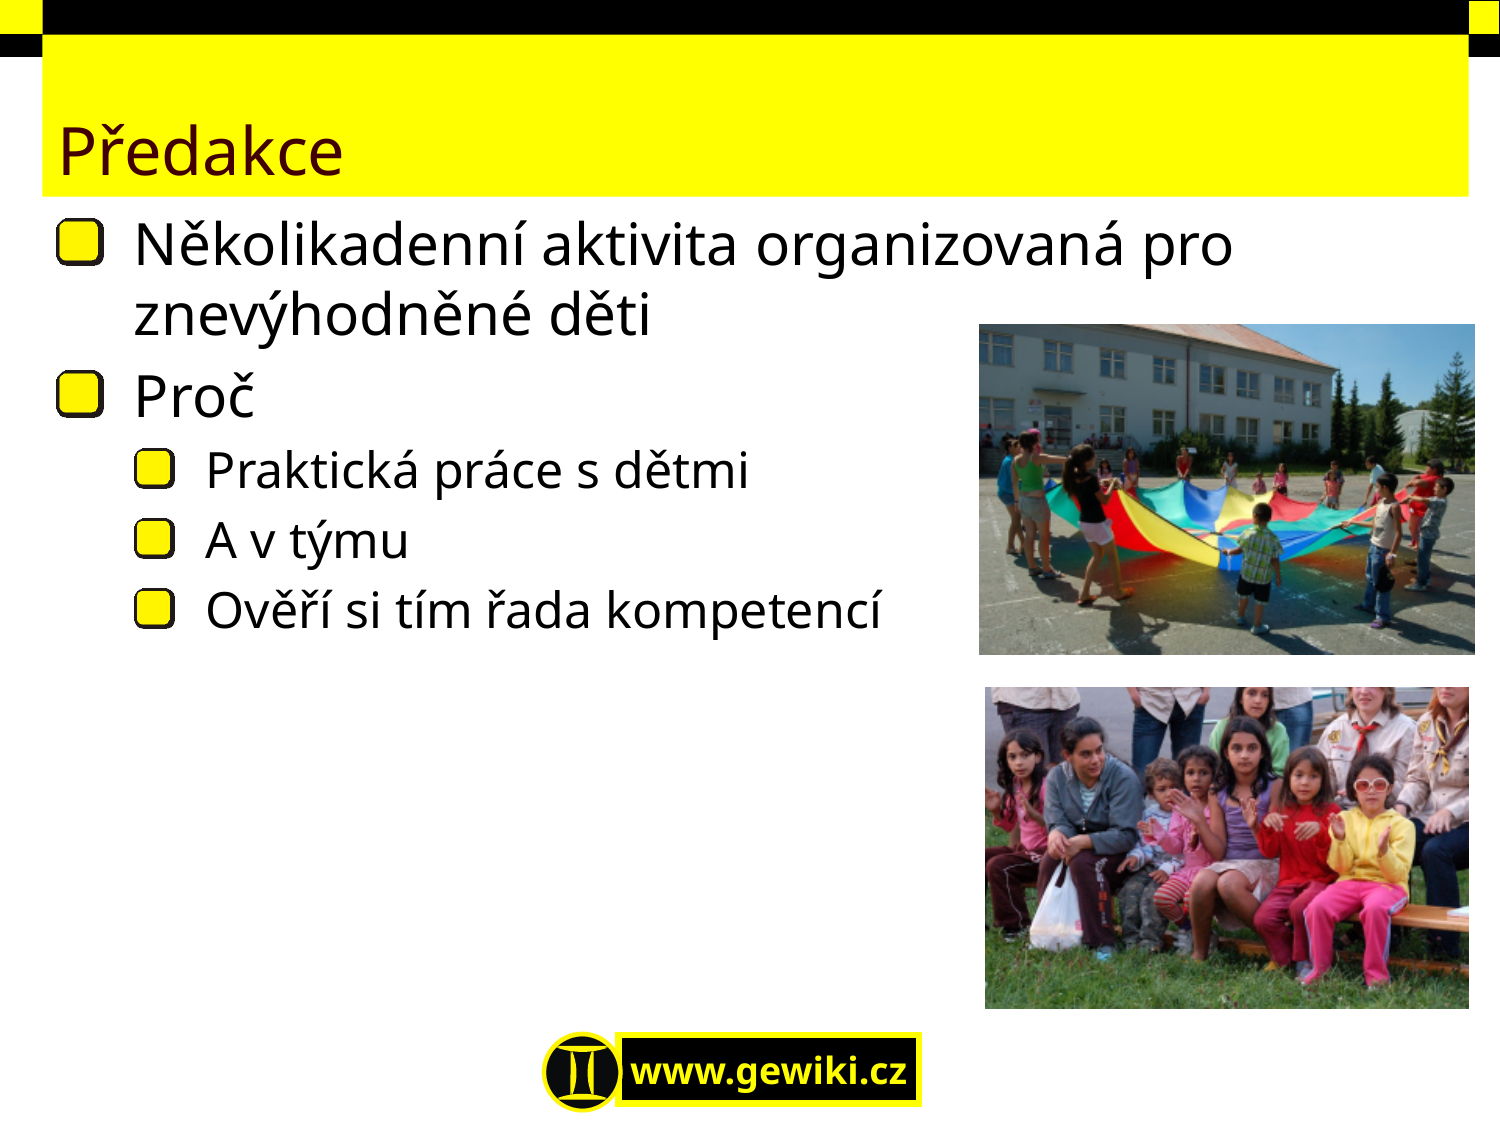

# Předakce
Několikadenní aktivita organizovaná pro znevýhodněné děti
Proč
Praktická práce s dětmi
A v týmu
Ověří si tím řada kompetencí